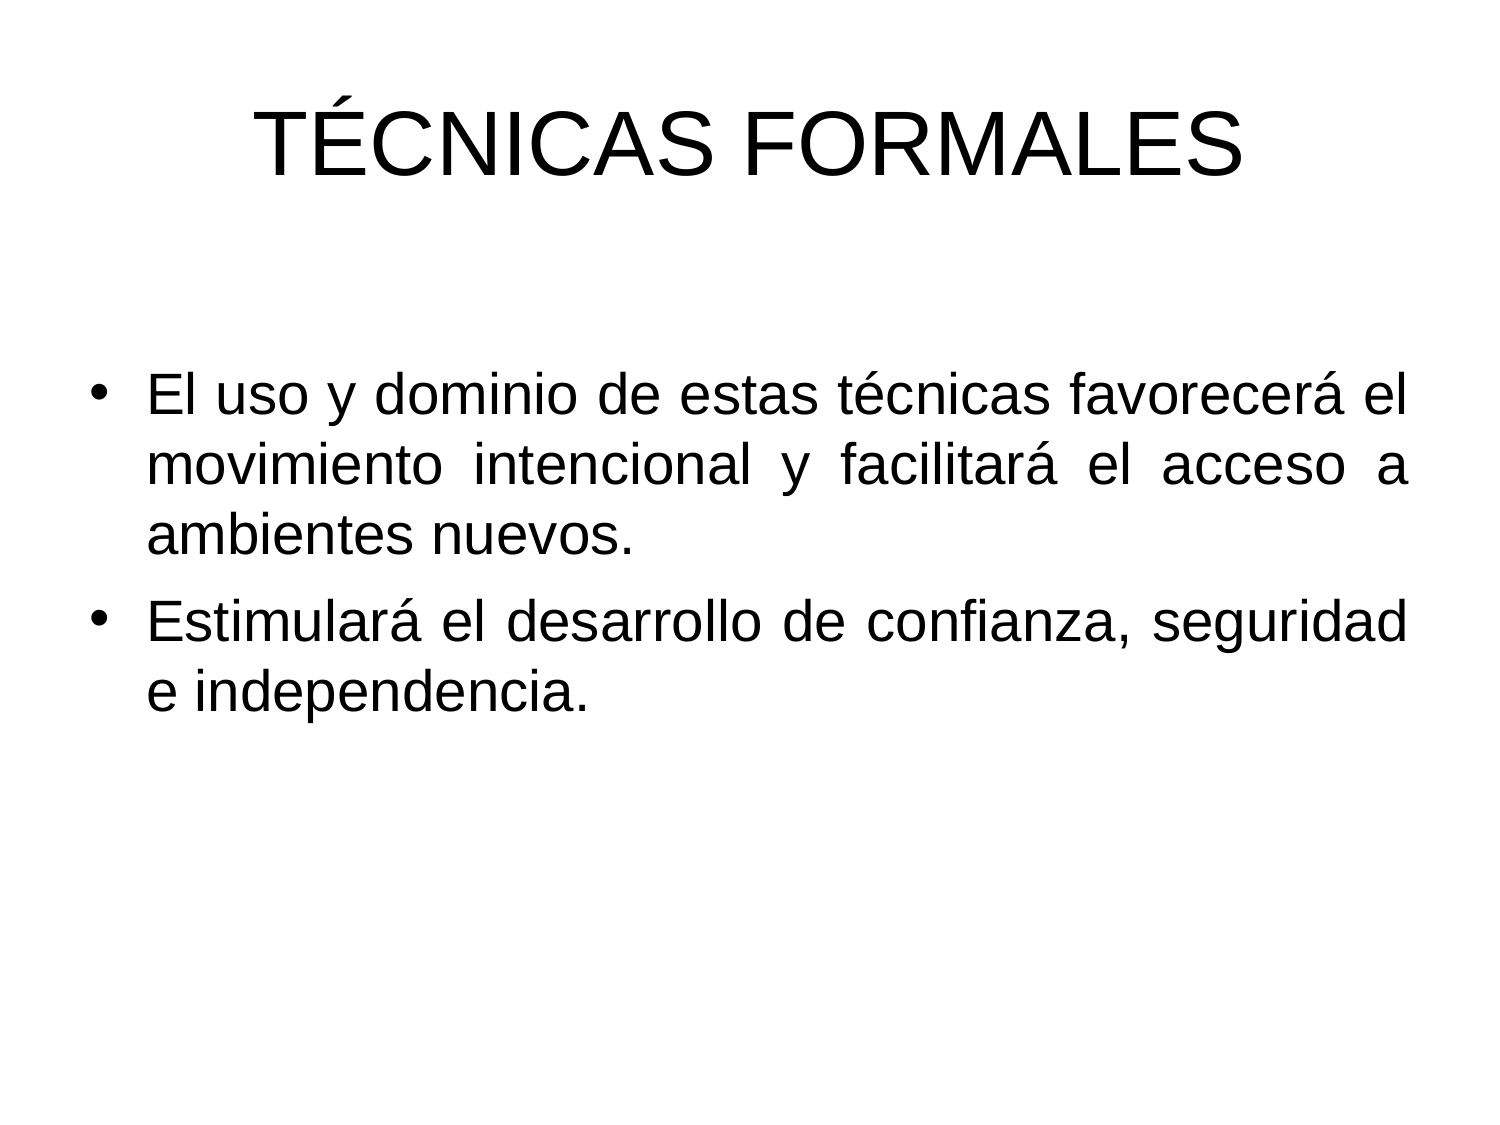

# TÉCNICAS FORMALES
El uso y dominio de estas técnicas favorecerá el movimiento intencional y facilitará el acceso a ambientes nuevos.
Estimulará el desarrollo de confianza, seguridad e independencia.